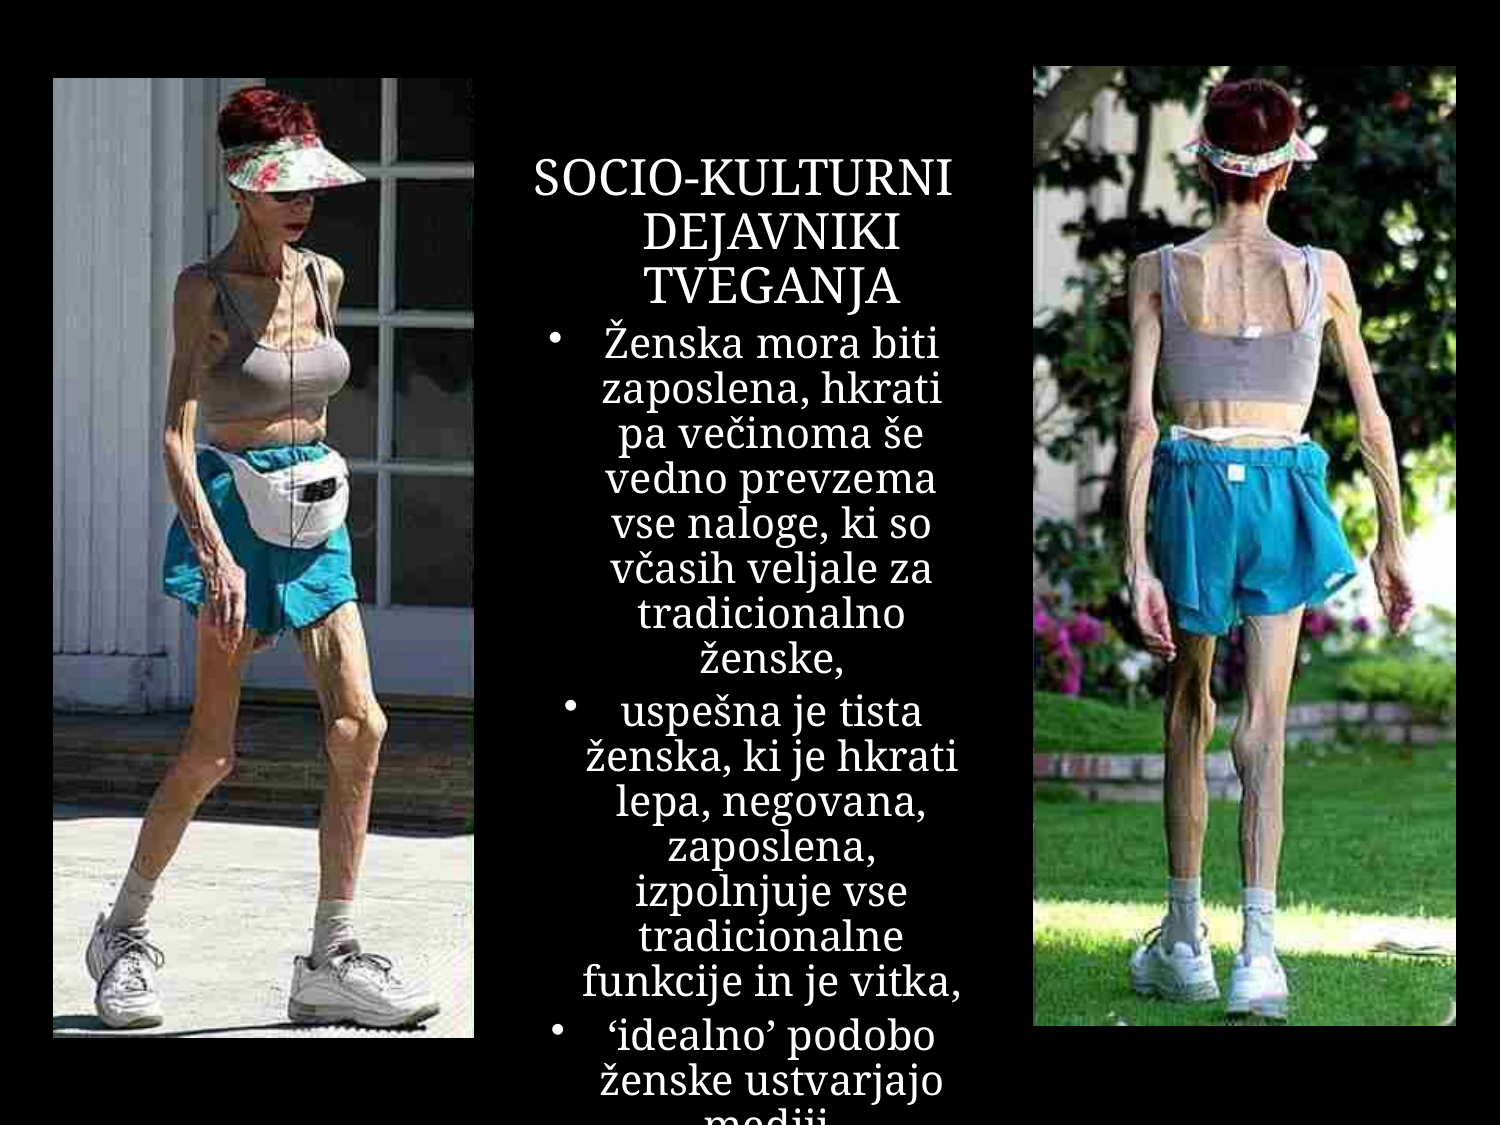

# SOCIO-KULTURNI DEJAVNIKI TVEGANJA
Ženska mora biti zaposlena, hkrati pa večinoma še vedno prevzema vse naloge, ki so včasih veljale za tradicionalno ženske,
uspešna je tista ženska, ki je hkrati lepa, negovana, zaposlena, izpolnjuje vse tradicionalne funkcije in je vitka,
‘idealno’ podobo ženske ustvarjajo mediji.